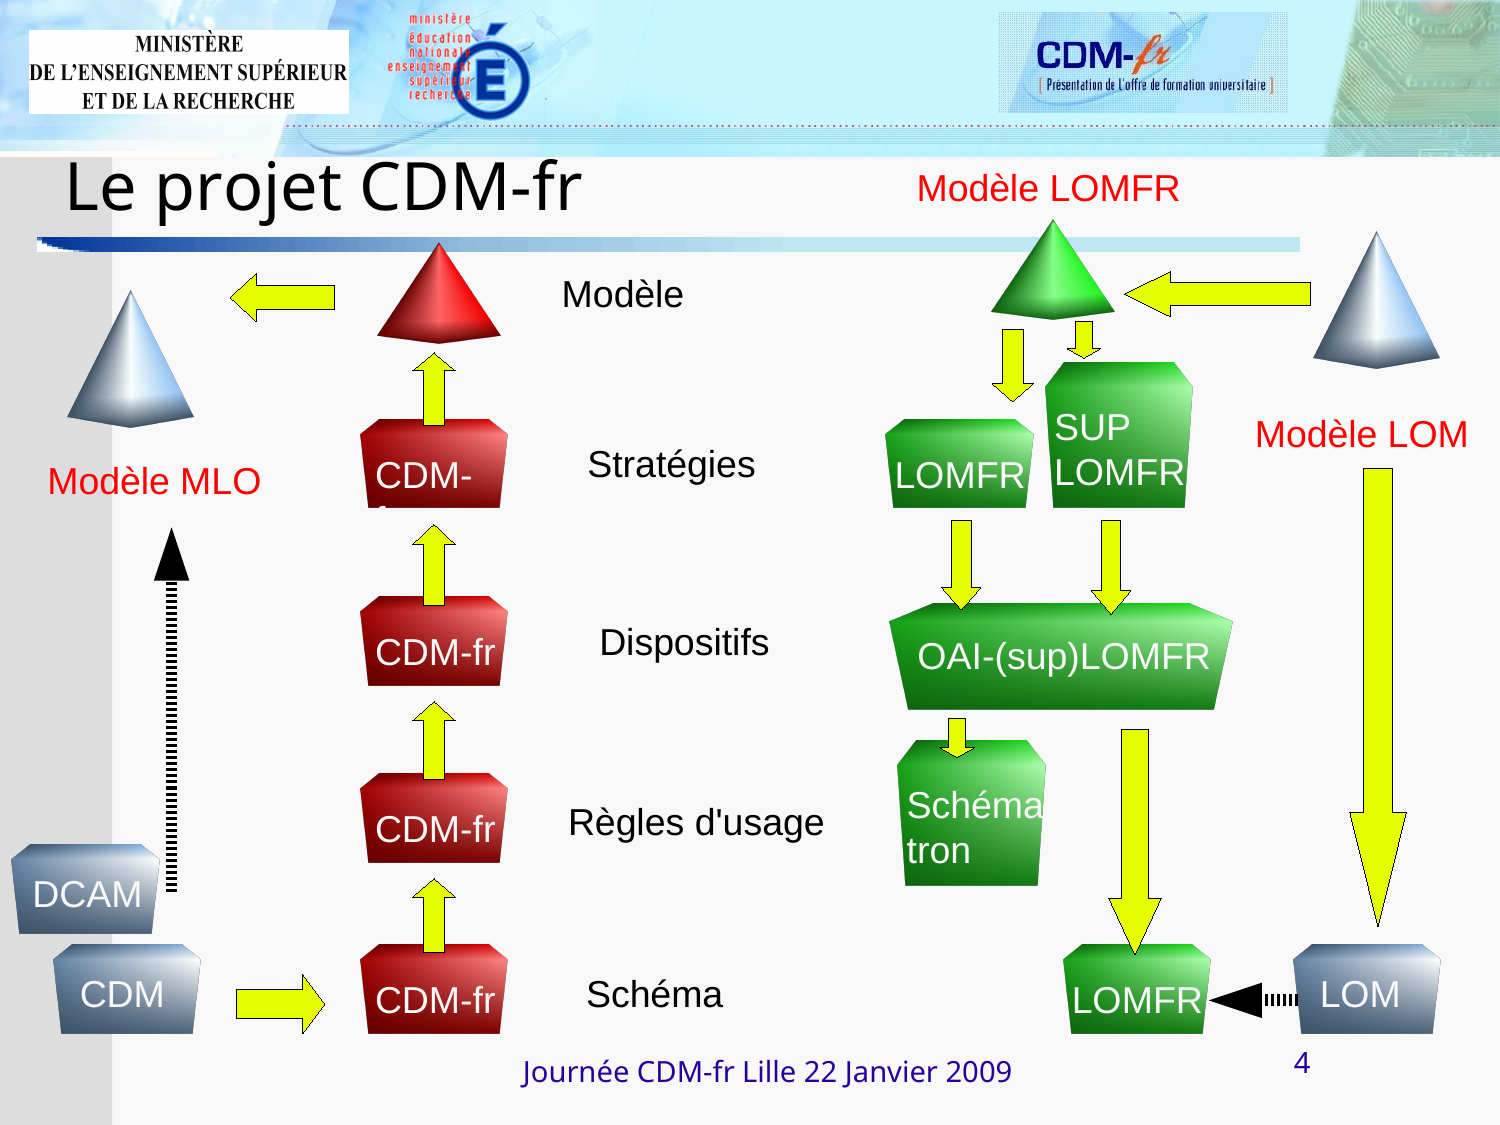

# Le projet CDM-fr
Modèle LOMFR
Modèle
SUP
LOMFR
Modèle LOM
Stratégies
CDM-fr
LOMFR
Modèle MLO
Dispositifs
CDM-fr
OAI-(sup)LOMFR
Schéma
tron
Règles d'usage
CDM-fr
DCAM
CDM
Schéma
LOM
CDM-fr
LOMFR
Journée C2i-1, Paris 16 déc 2004
4